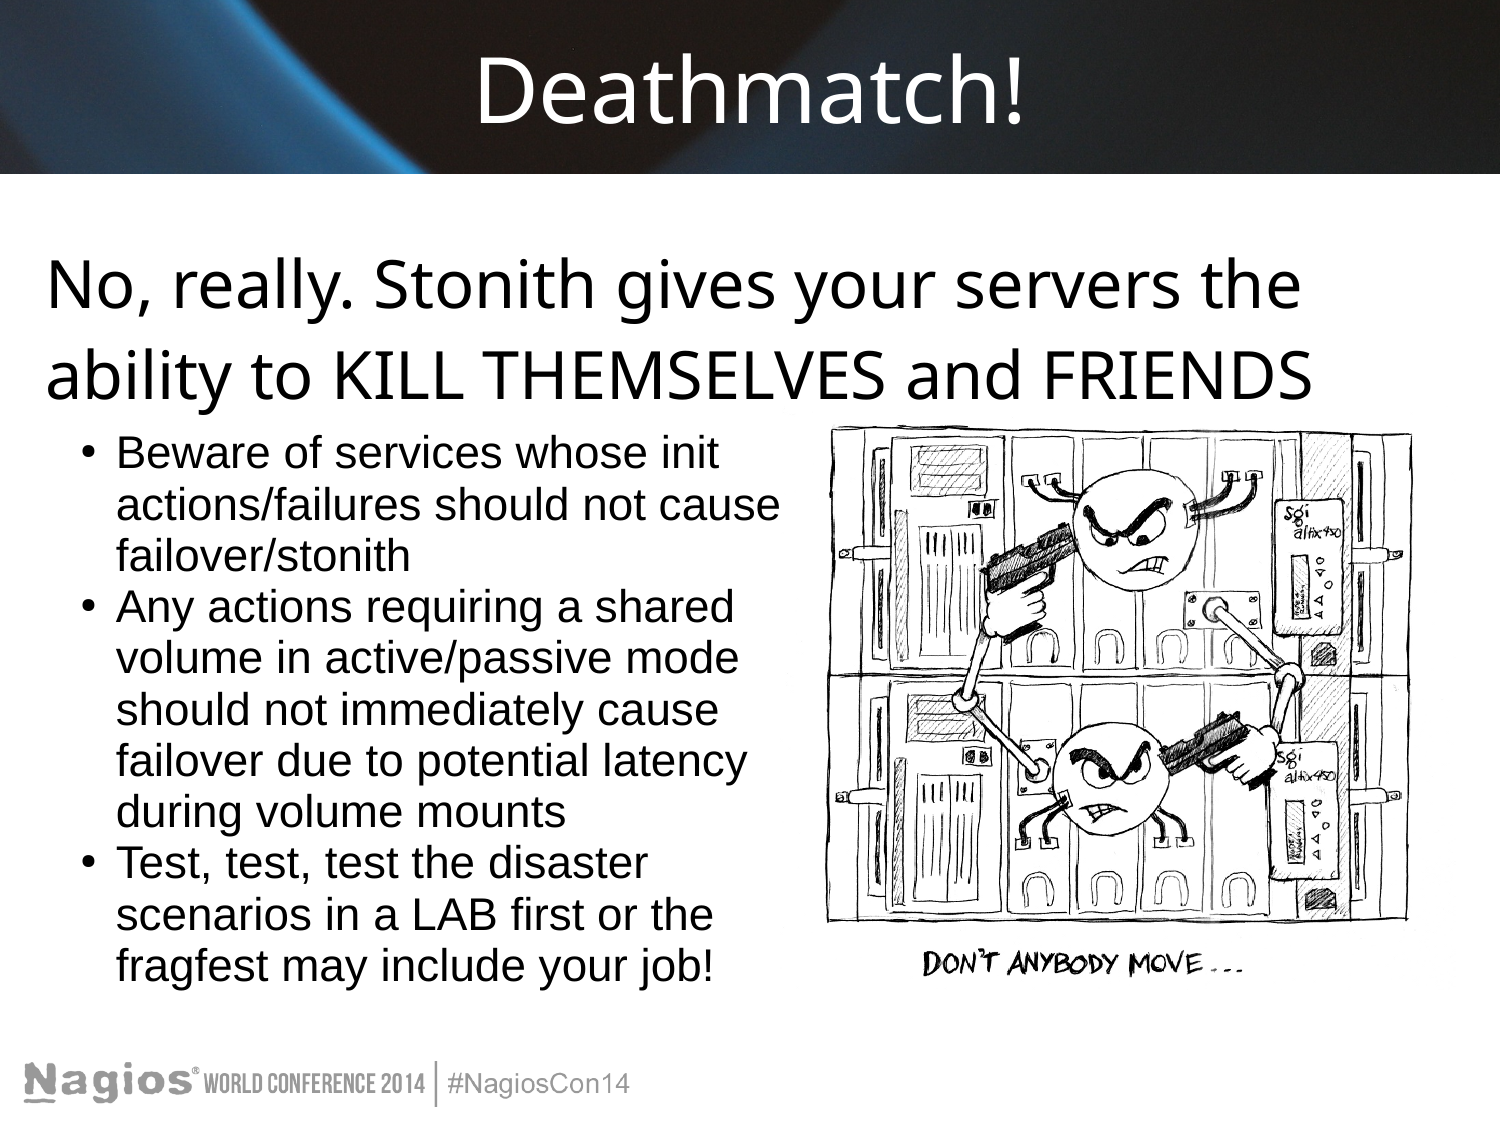

# Deathmatch!
No, really. Stonith gives your servers the ability to KILL THEMSELVES and FRIENDS
Beware of services whose init actions/failures should not cause failover/stonith
Any actions requiring a shared volume in active/passive mode should not immediately cause failover due to potential latency during volume mounts
Test, test, test the disaster scenarios in a LAB first or the fragfest may include your job!